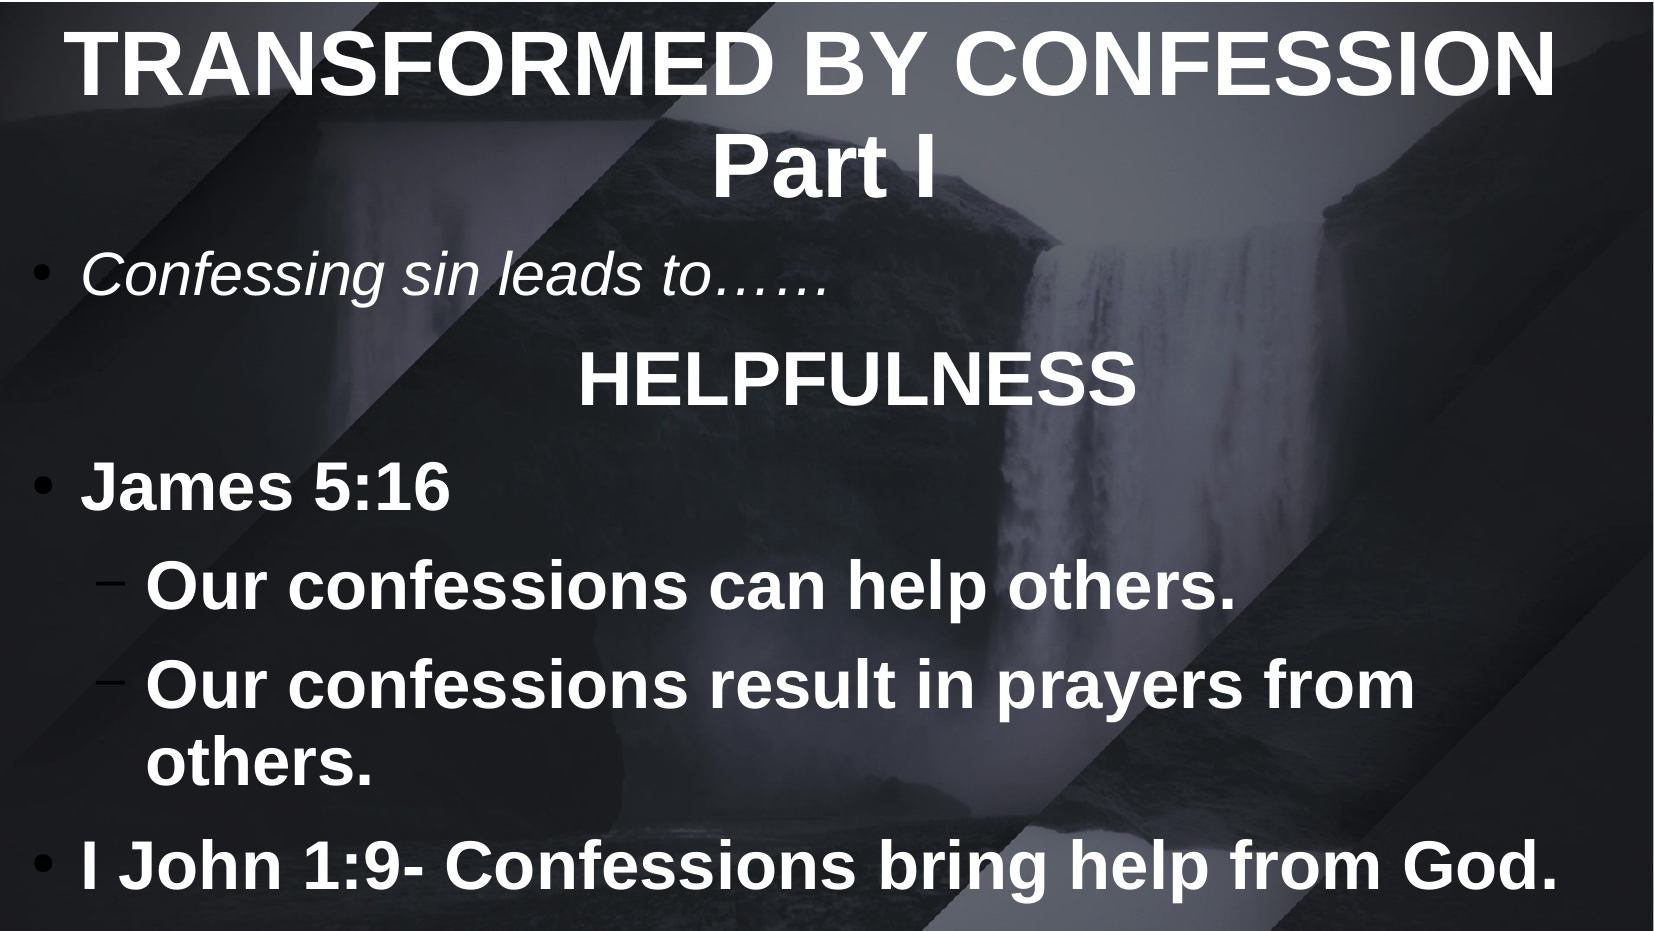

# TRANSFORMED BY CONFESSION Part I
Confessing sin leads to……
HELPFULNESS
James 5:16
Our confessions can help others.
Our confessions result in prayers from others.
I John 1:9- Confessions bring help from God.